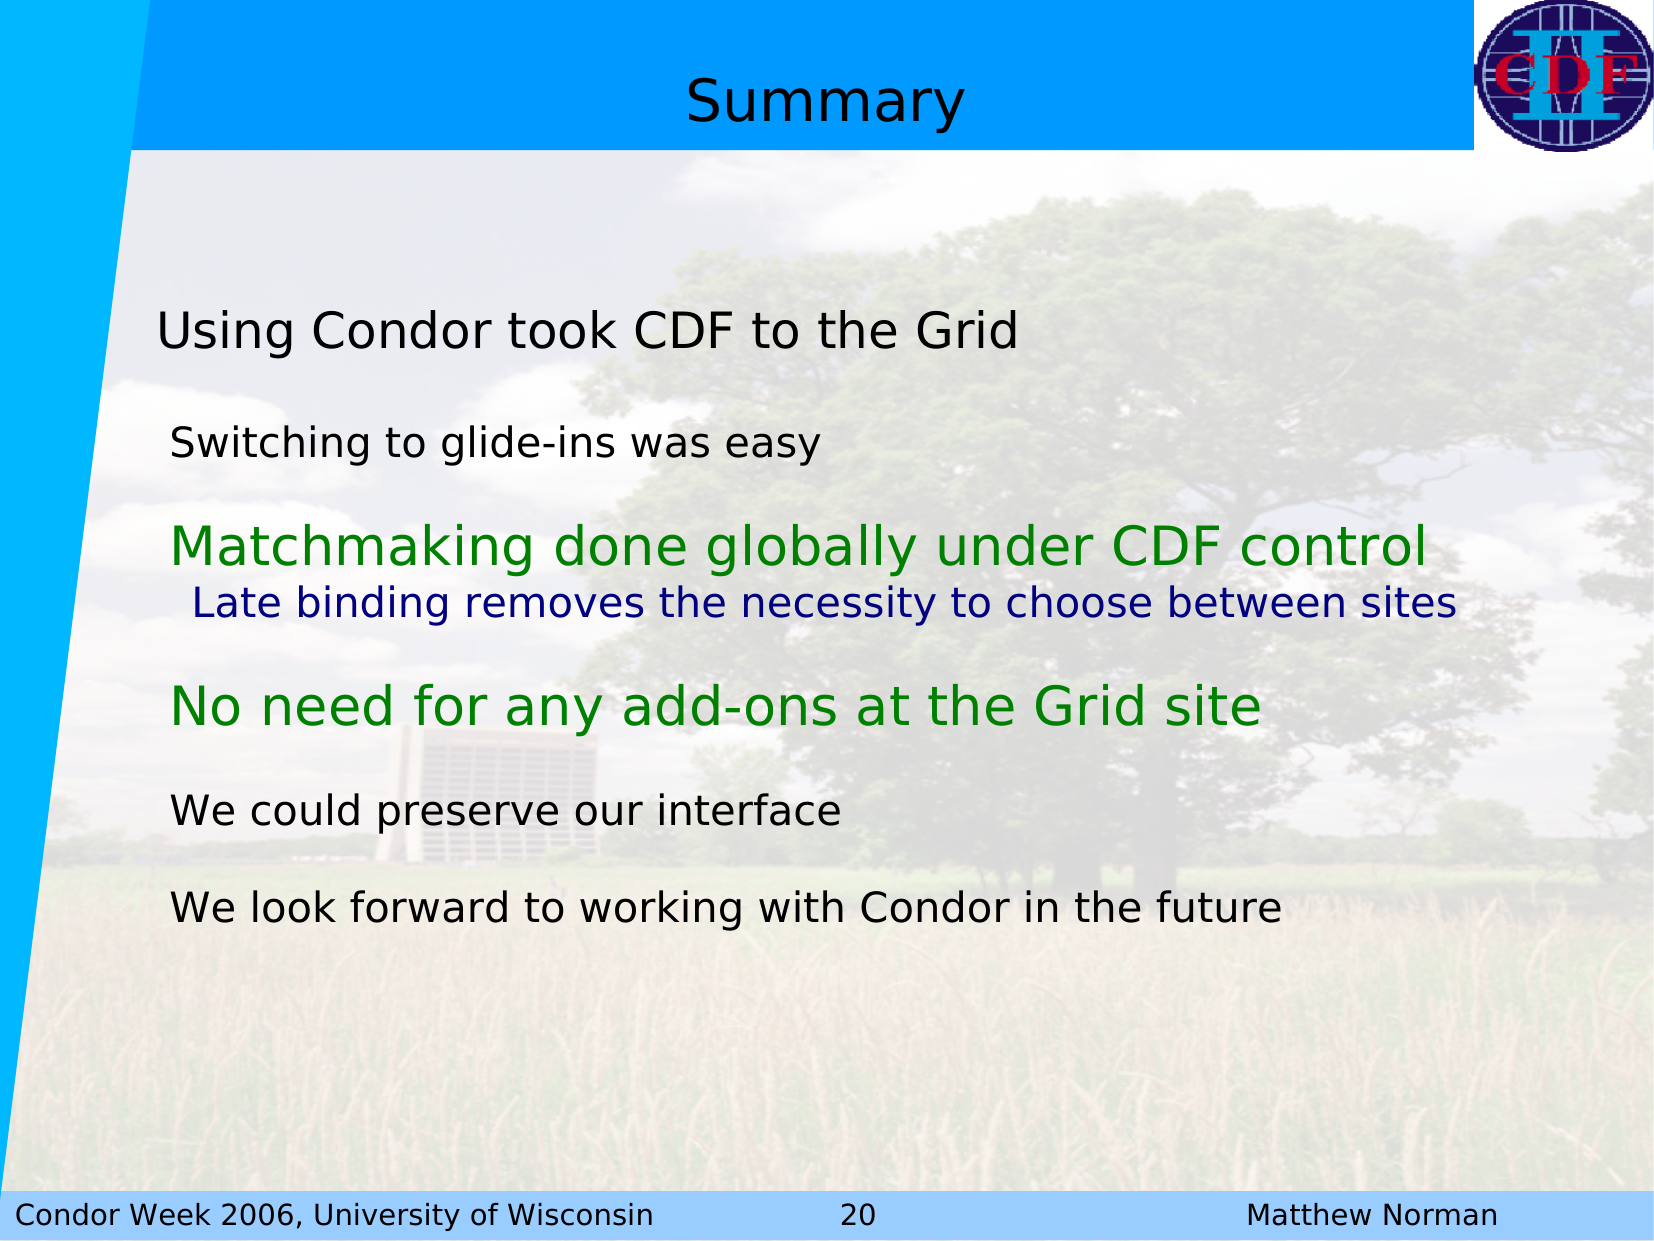

Summary
Using Condor took CDF to the Grid
 Switching to glide-ins was easy
 Matchmaking done globally under CDF control
Late binding removes the necessity to choose between sites
 No need for any add-ons at the Grid site
 We could preserve our interface
 We look forward to working with Condor in the future